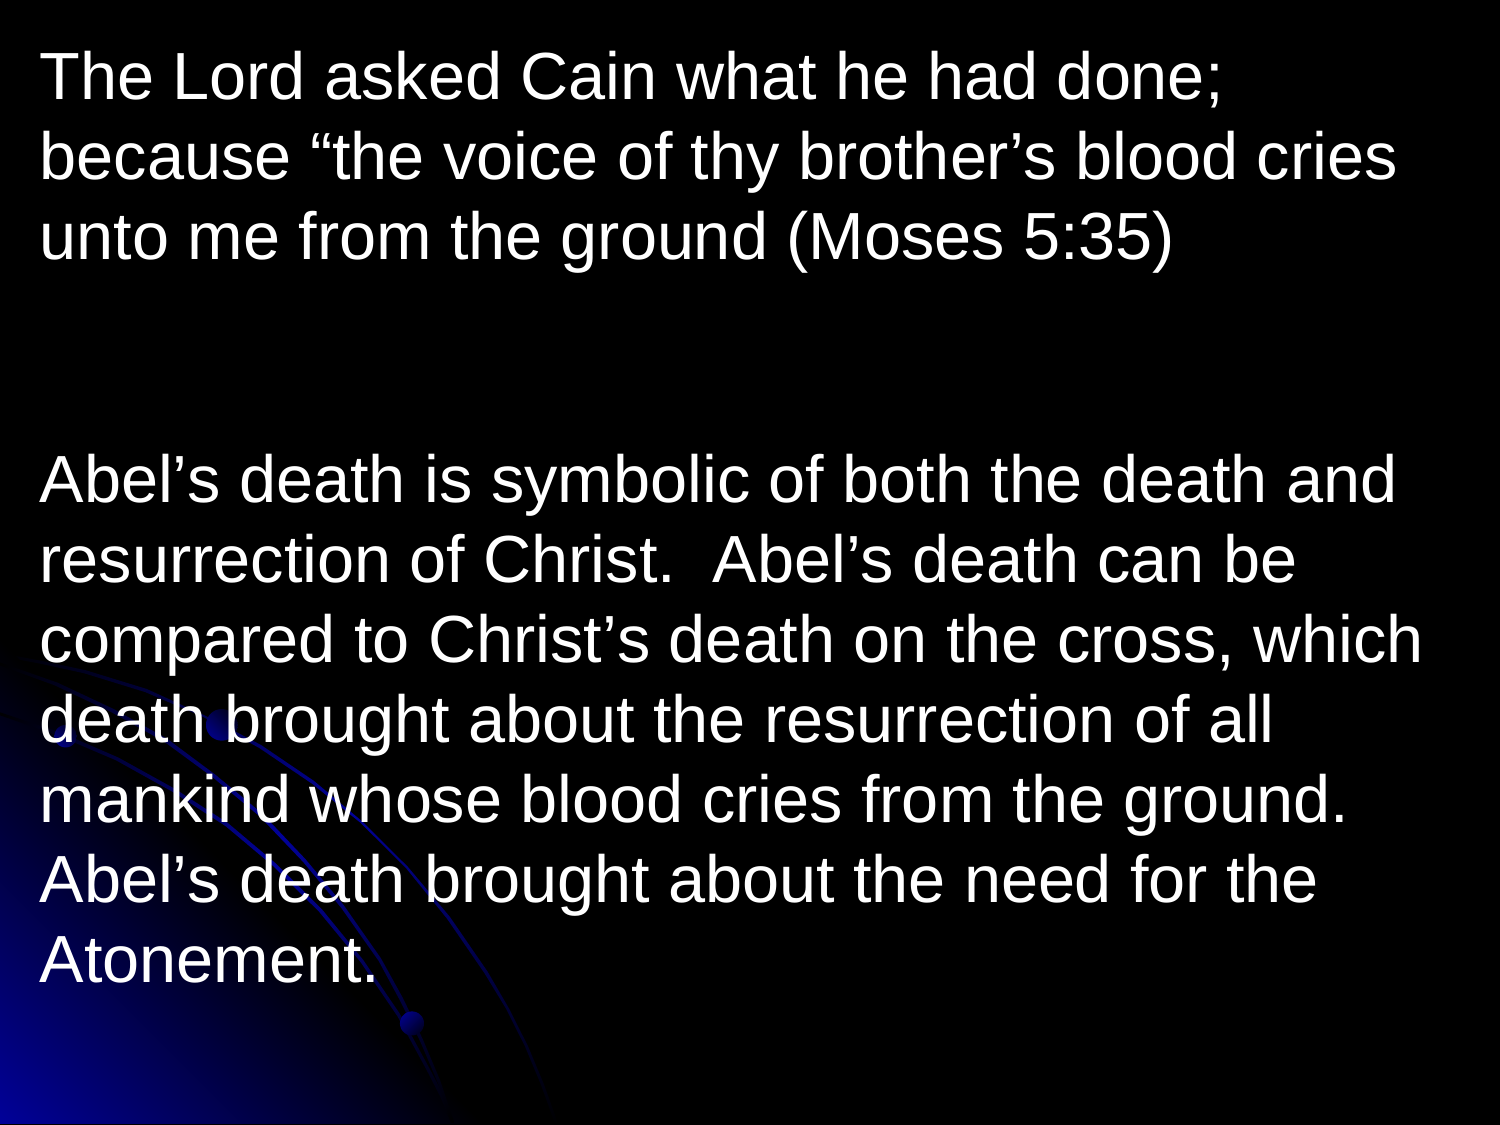

The Lord asked Cain what he had done; because “the voice of thy brother’s blood cries unto me from the ground (Moses 5:35)
Abel’s death is symbolic of both the death and resurrection of Christ. Abel’s death can be compared to Christ’s death on the cross, which death brought about the resurrection of all mankind whose blood cries from the ground. Abel’s death brought about the need for the Atonement.